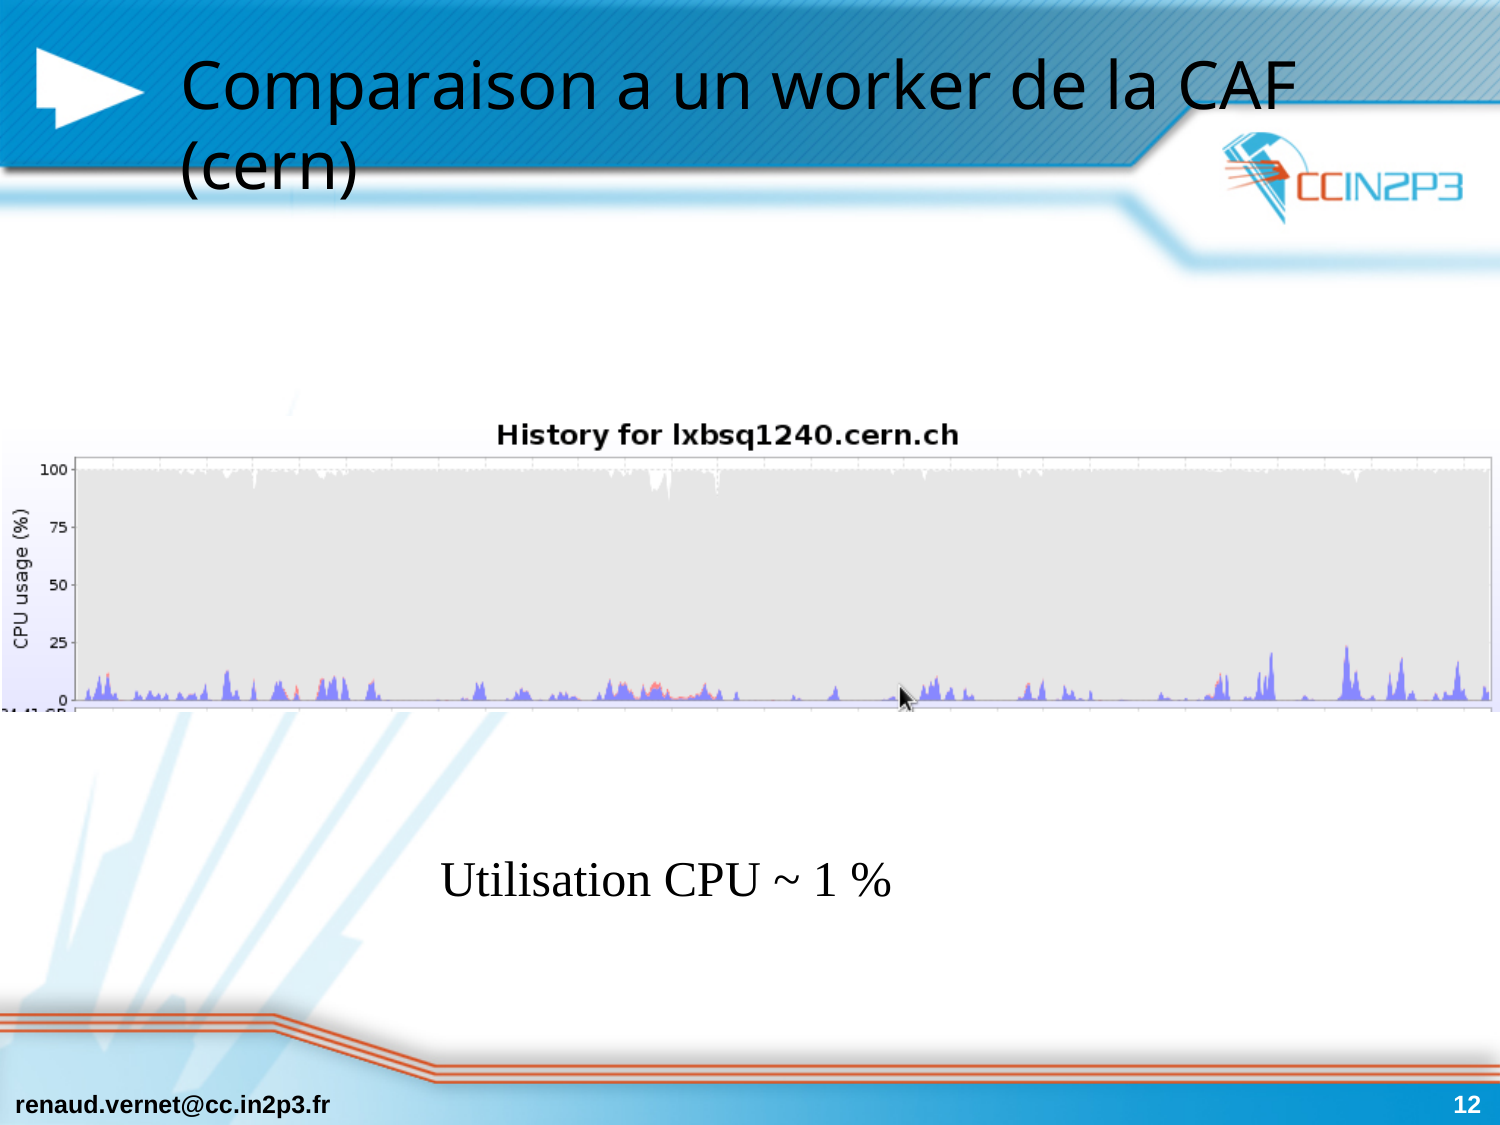

# Comparaison a un worker de la CAF (cern)
Utilisation CPU ~ 1 %
12